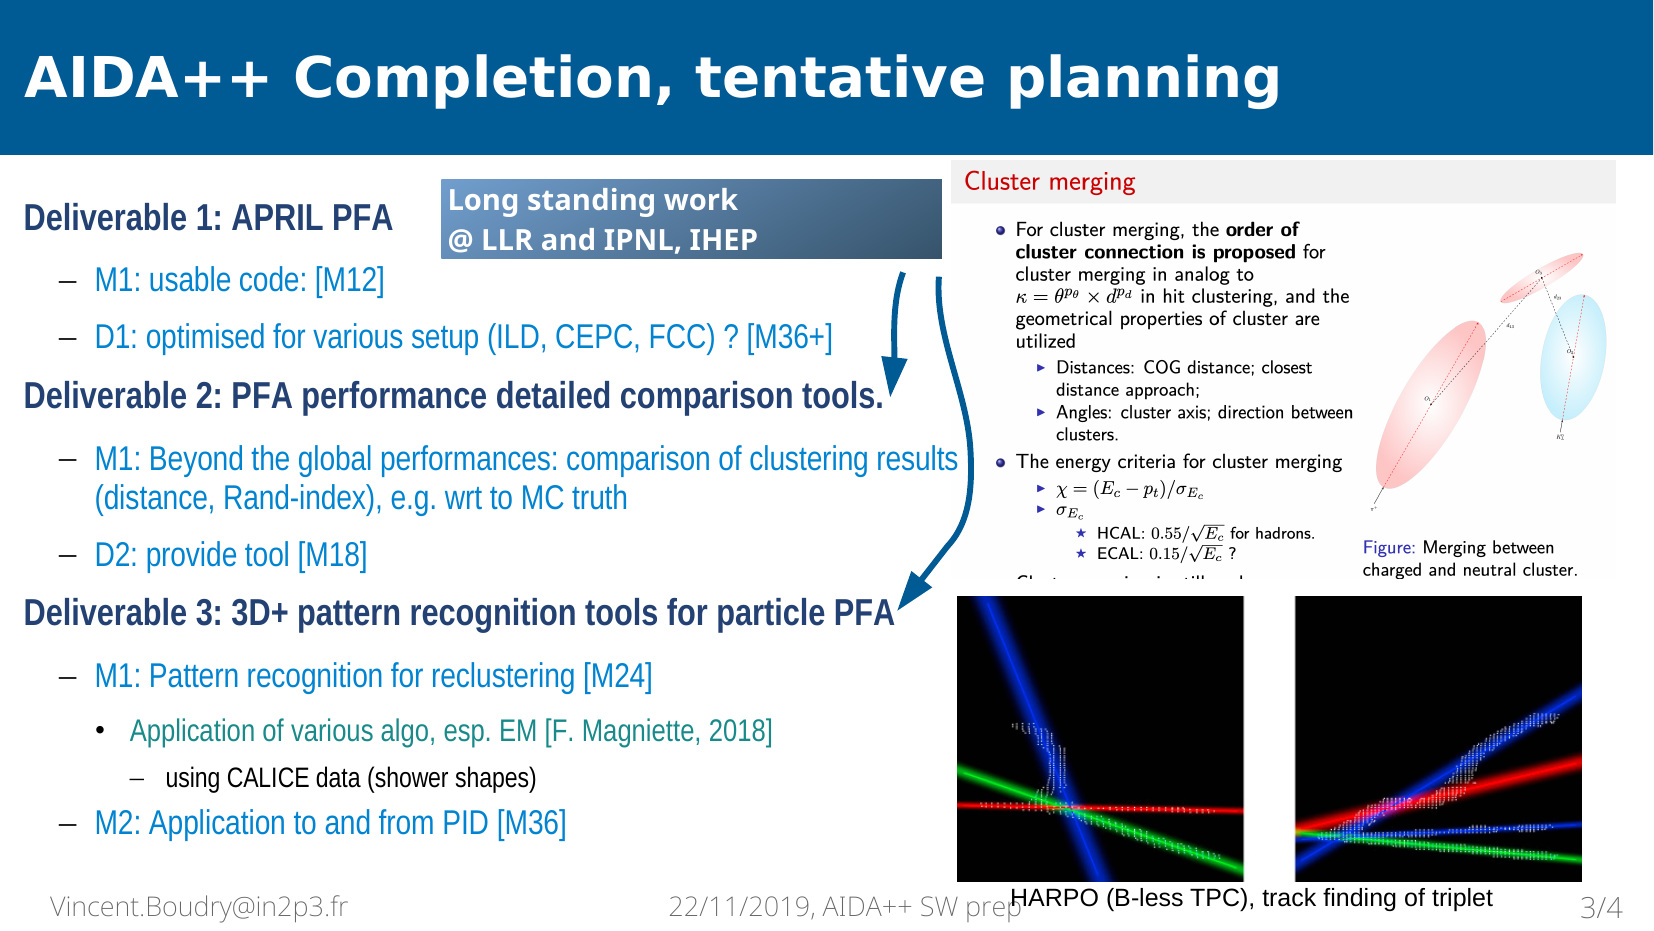

# AIDA++ Completion, tentative planning
Long standing work
@ LLR and IPNL, IHEP
Deliverable 1: APRIL PFA
M1: usable code: [M12]
D1: optimised for various setup (ILD, CEPC, FCC) ? [M36+]
Deliverable 2: PFA performance detailed comparison tools.
M1: Beyond the global performances: comparison of clustering results
(distance, Rand-index), e.g. wrt to MC truth
D2: provide tool [M18]
Deliverable 3: 3D+ pattern recognition tools for particle PFA
M1: Pattern recognition for reclustering [M24]
Application of various algo, esp. EM [F. Magniette, 2018]
using CALICE data (shower shapes)
M2: Application to and from PID [M36]
HARPO (B-less TPC), track finding of triplet
Vincent.Boudry@in2p3.fr
22/11/2019, AIDA++ SW prep
3